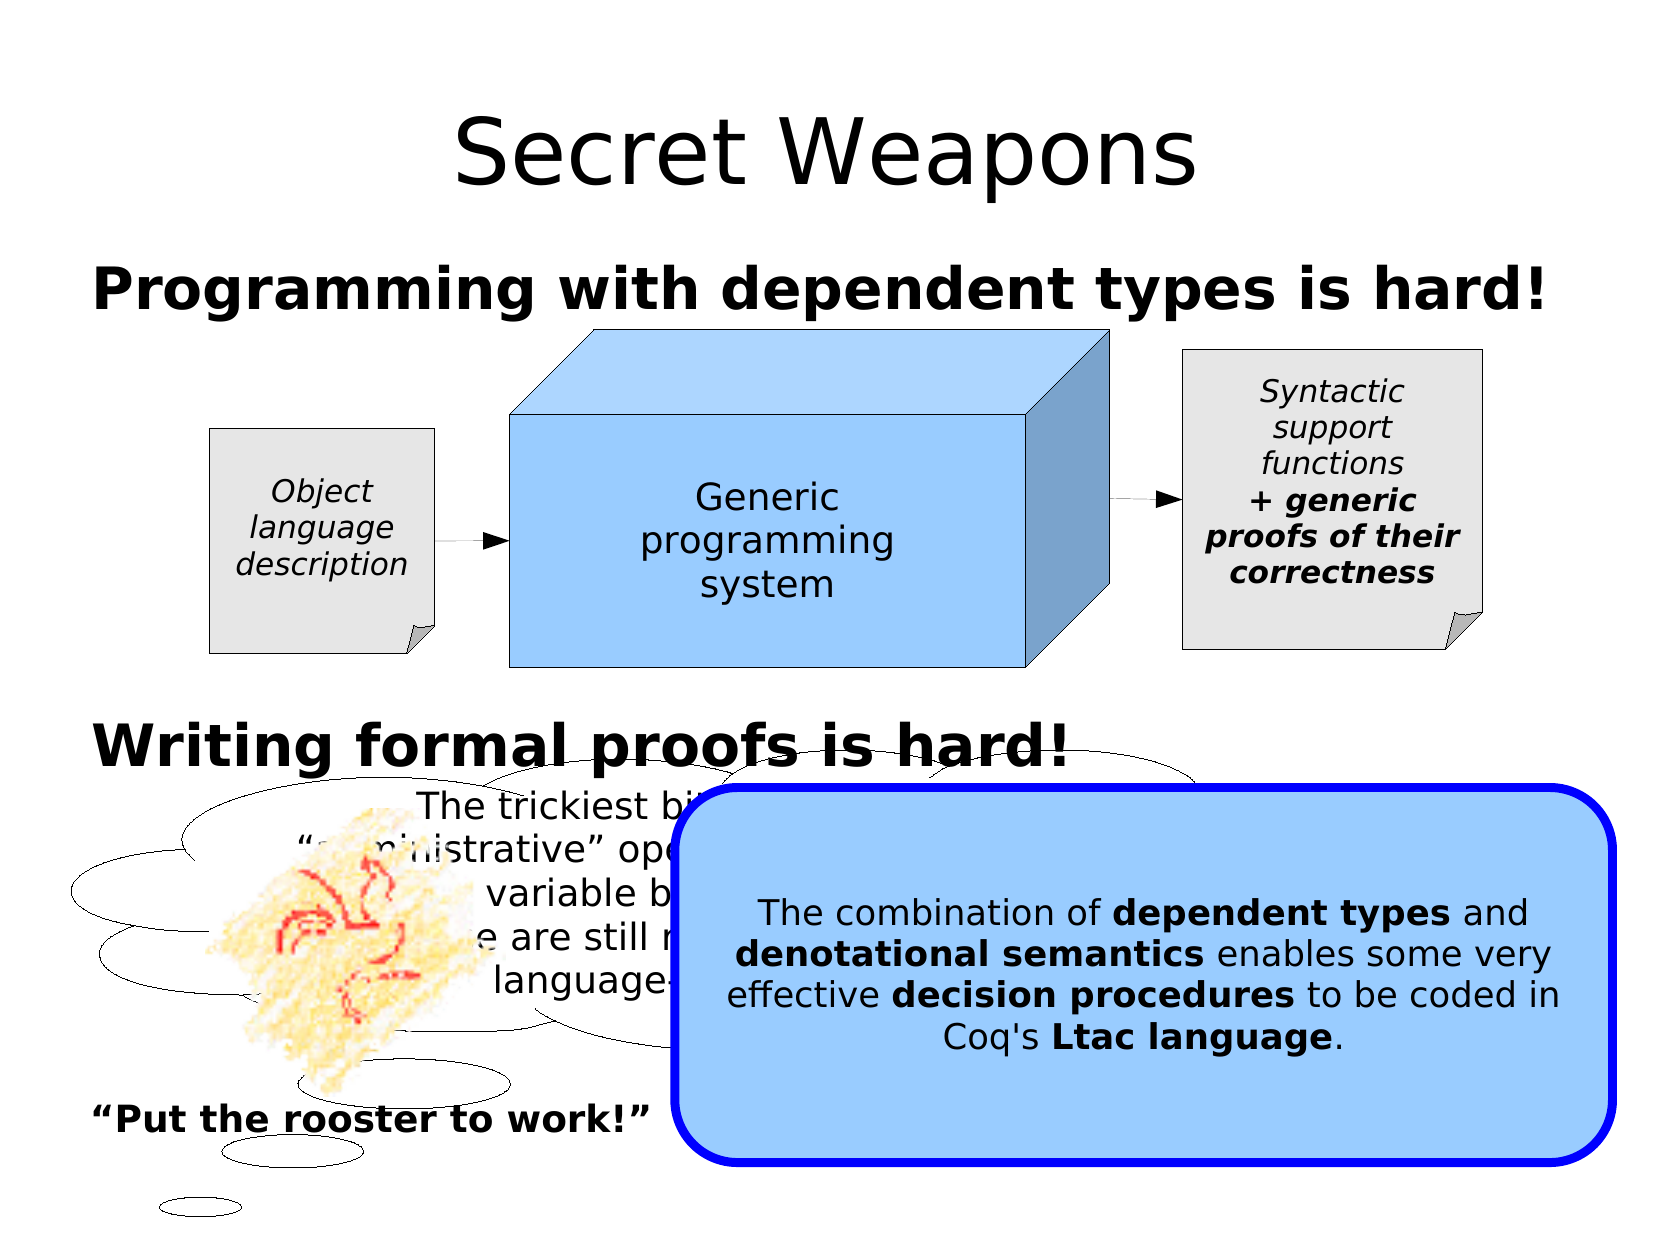

# Secret Weapons
Programming with dependent types is hard!
Generic
programming
system
Syntactic support functions
+ generic proofs of their correctness
Object language description
Writing formal proofs is hard!
The trickiest bits deal with “administrative” operations that adjust variable bindings...
but these are still routine and hardly language-specific!
The combination of dependent types and denotational semantics enables some very effective decision procedures to be coded in Coq's Ltac language.
“Put the rooster to work!”
7